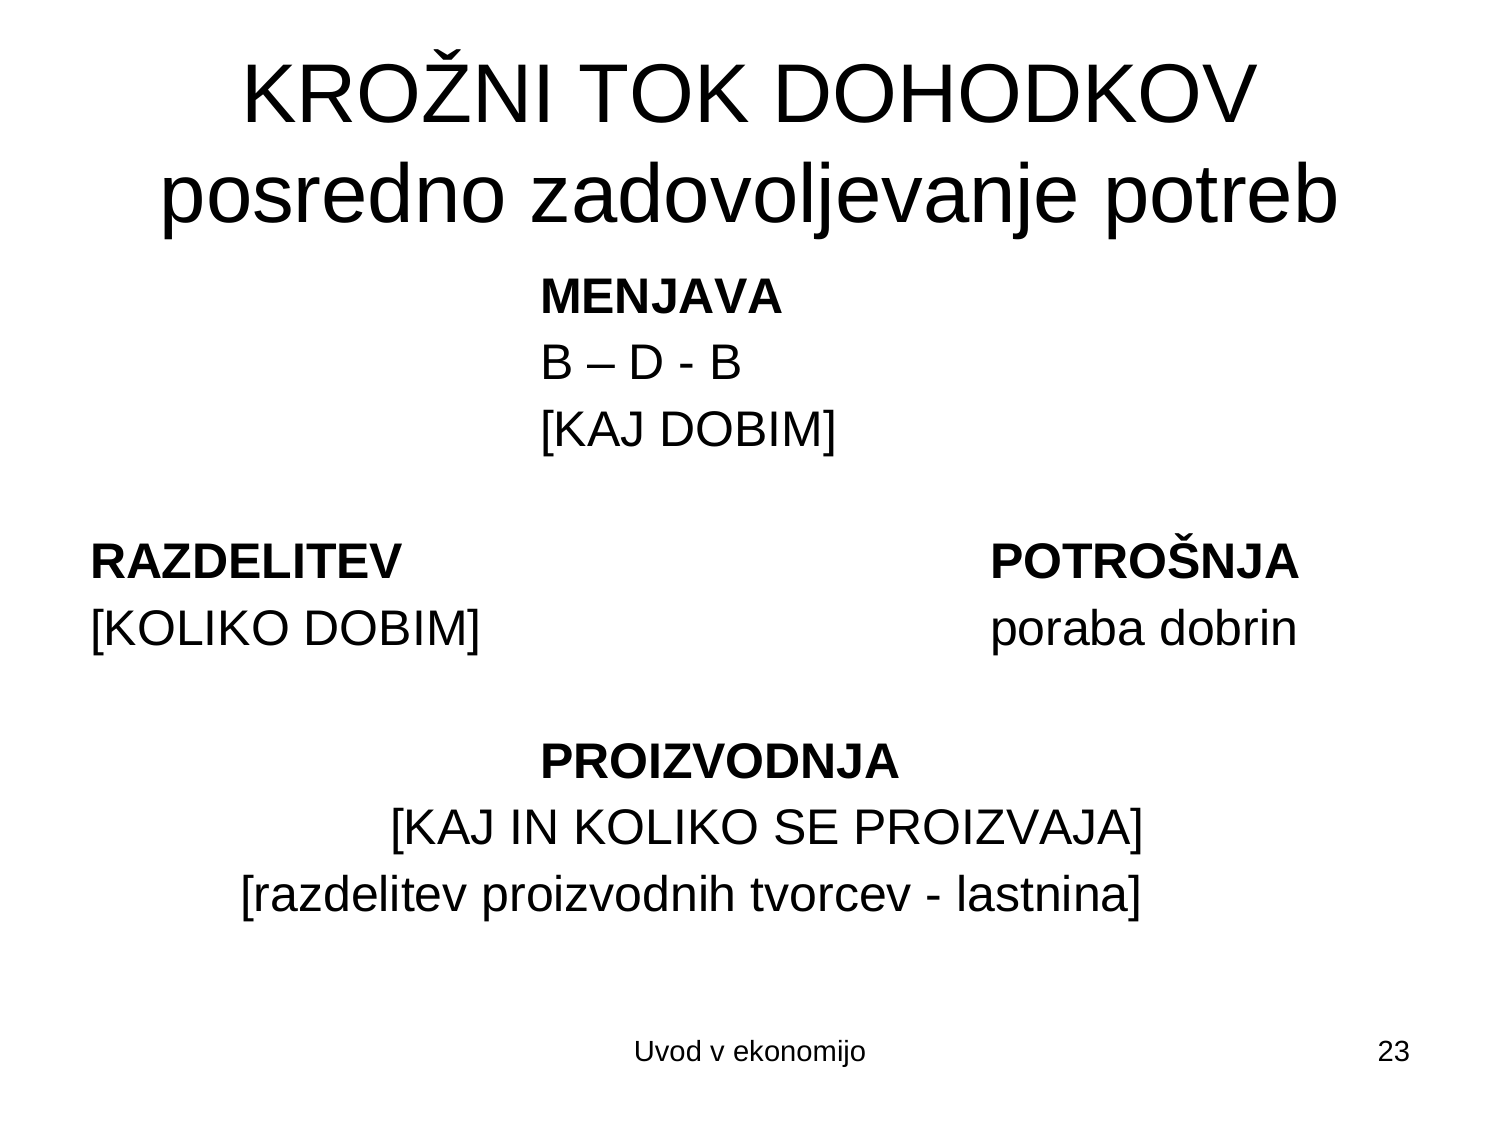

# KROŽNI TOK DOHODKOV posredno zadovoljevanje potreb
				MENJAVA
				B – D - B
				[KAJ DOBIM]
RAZDELITEV				POTROŠNJA
[KOLIKO DOBIM]				poraba dobrin
				PROIZVODNJA
			[KAJ IN KOLIKO SE PROIZVAJA]
		[razdelitev proizvodnih tvorcev - lastnina]
Uvod v ekonomijo